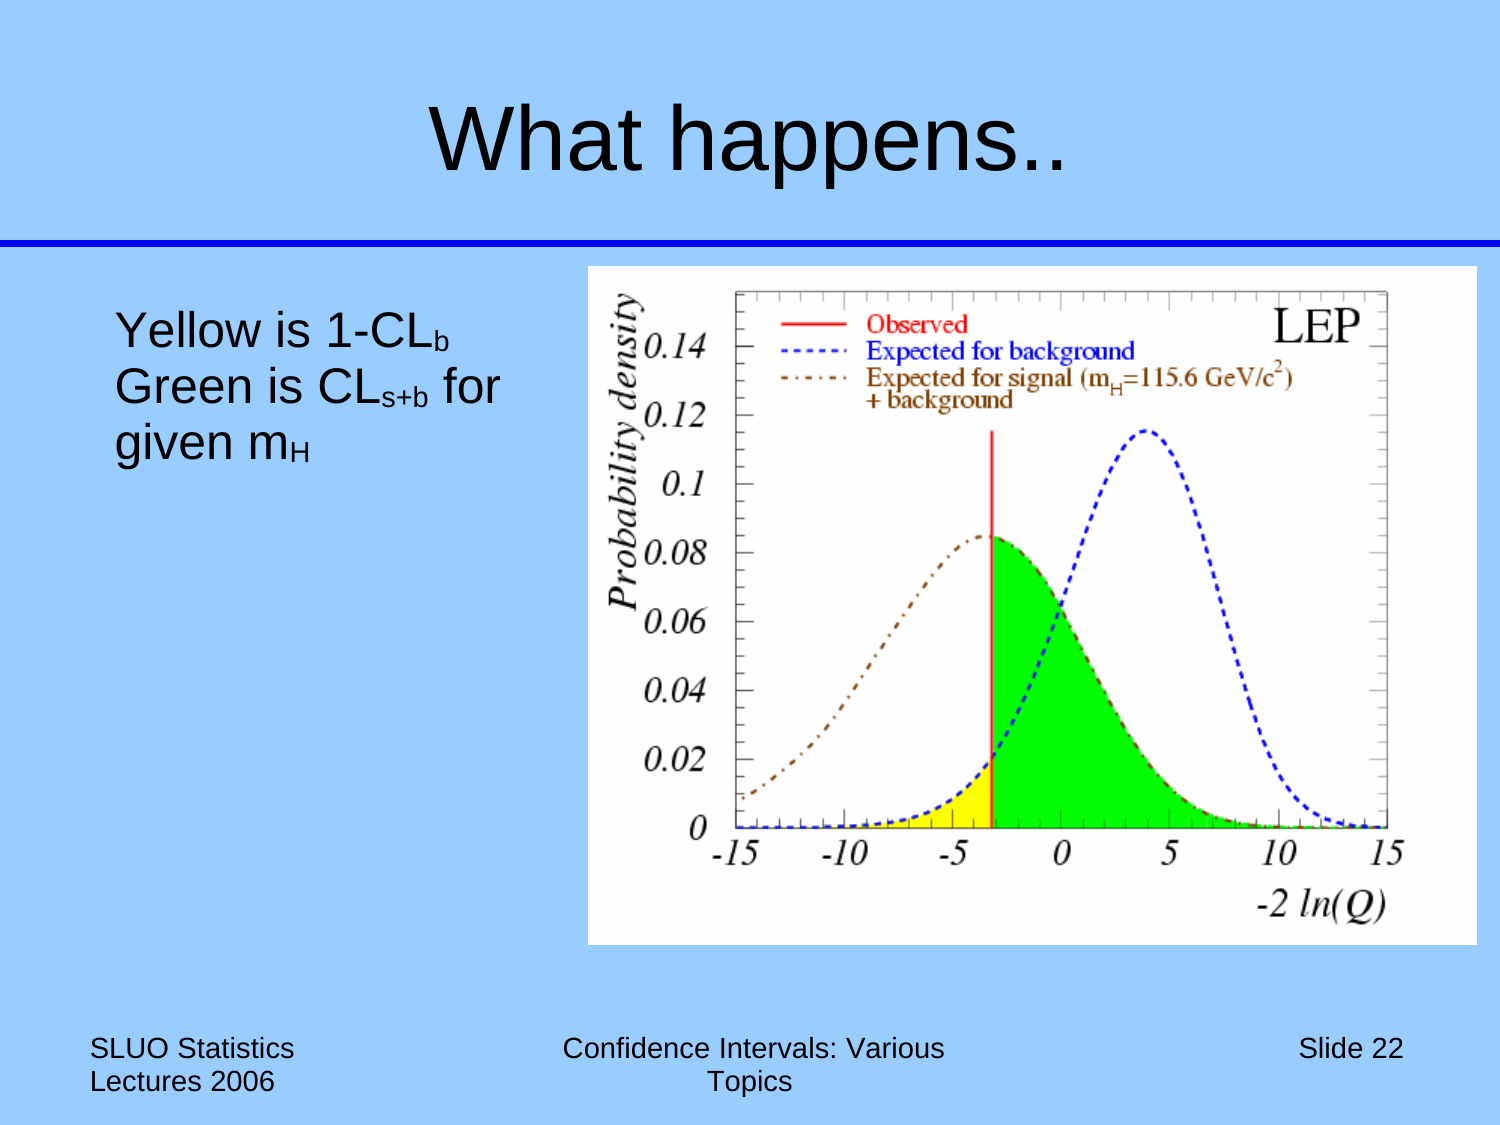

# What happens..
Yellow is 1-CLb
Green is CLs+b for
given mH
22